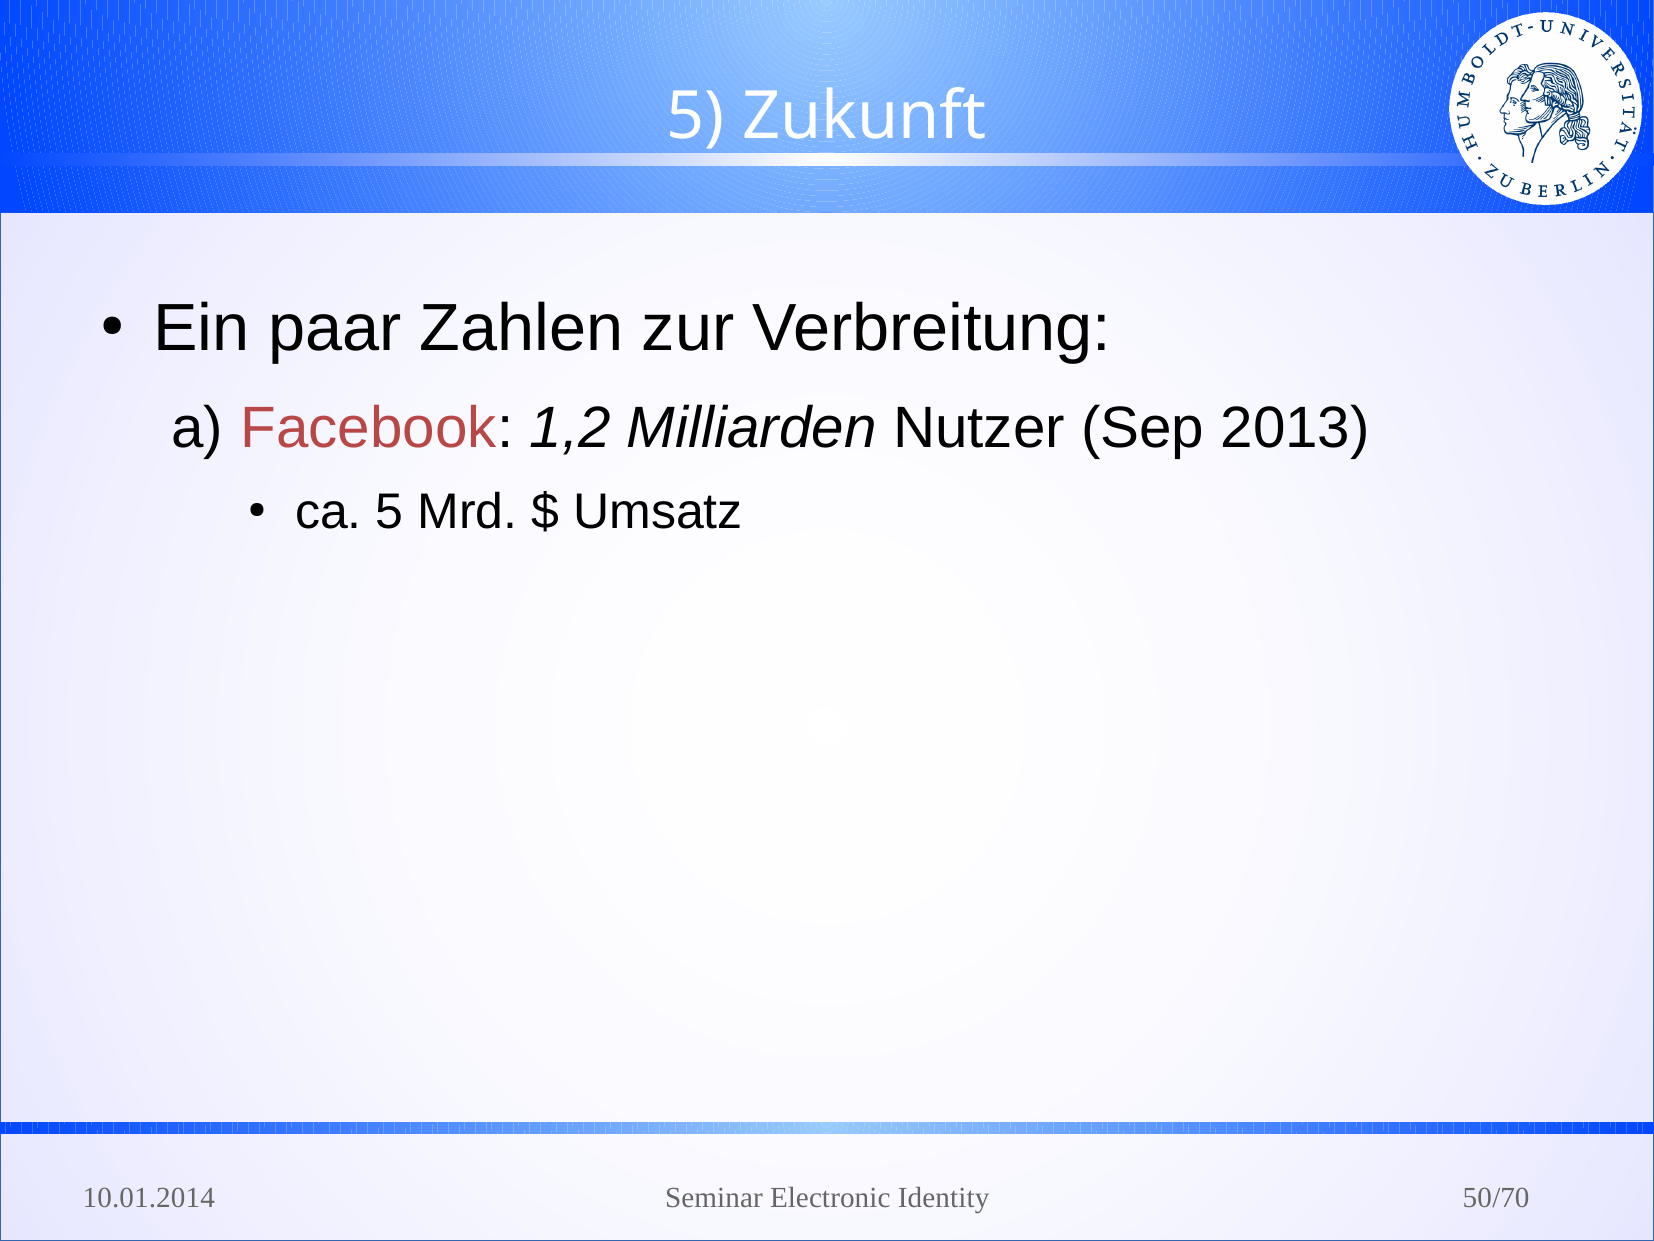

# 5) Zukunft
Ein paar Zahlen zur Verbreitung:
 Facebook: 1,2 Milliarden Nutzer (Sep 2013)
ca. 5 Mrd. $ Umsatz
10.01.2014
Seminar Electronic Identity